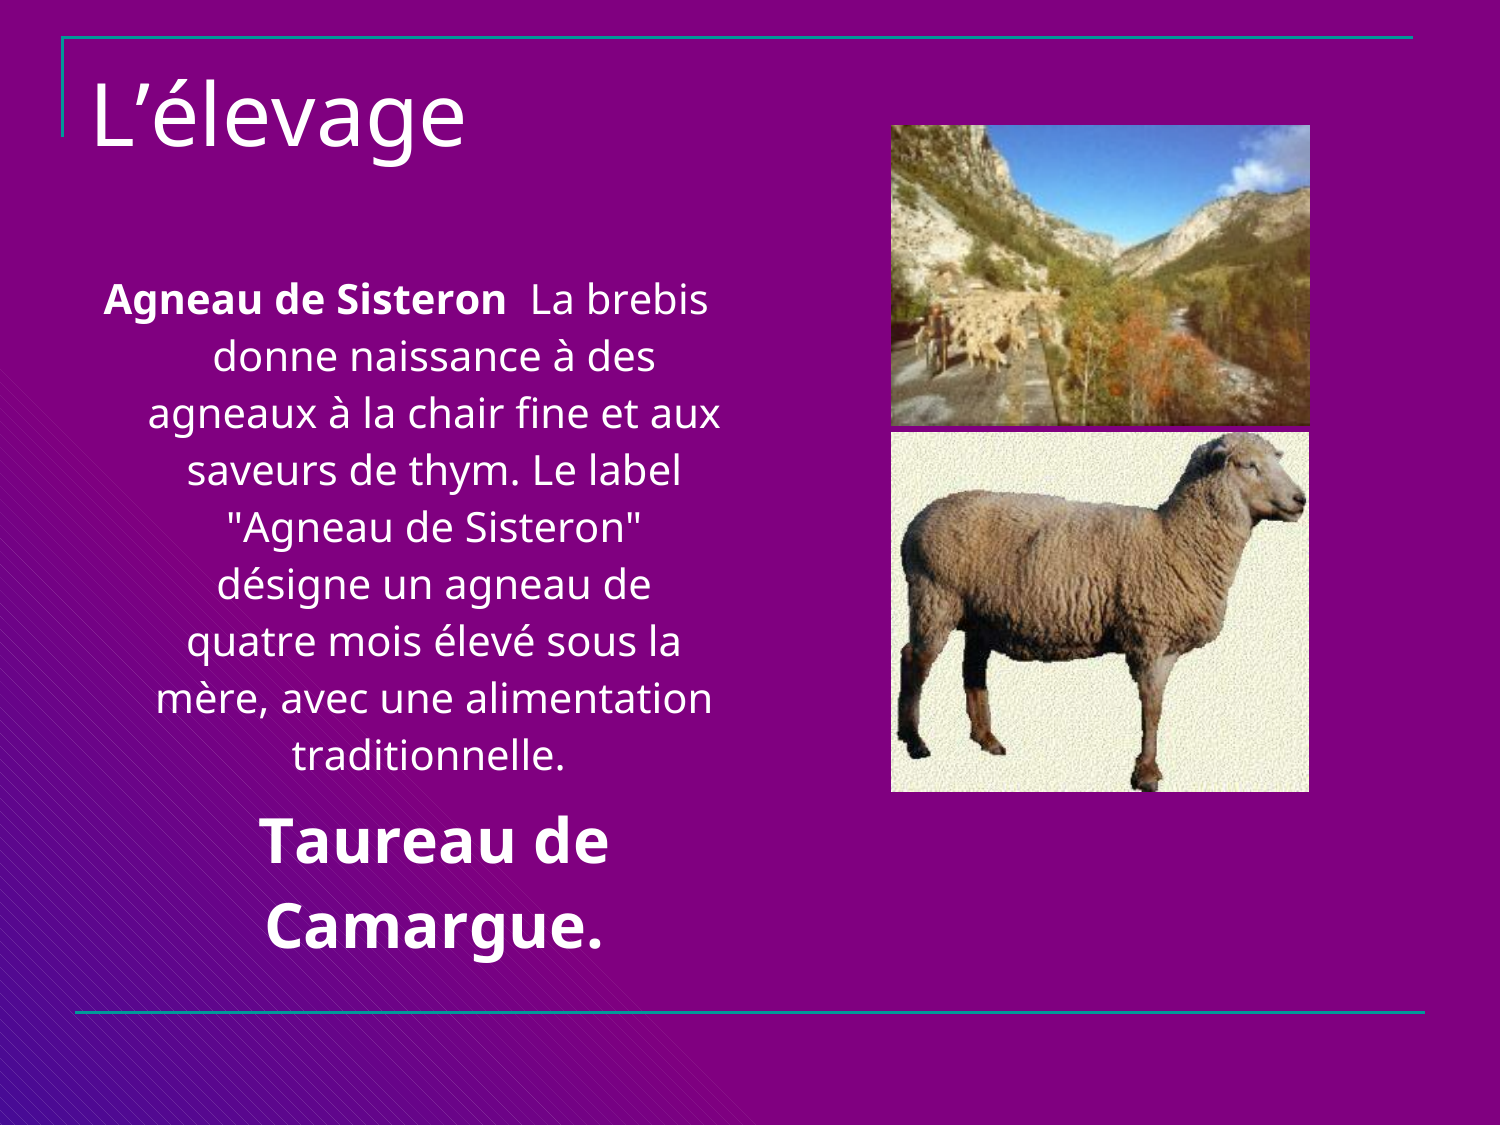

# L’élevage
Agneau de Sisteron  La brebis donne naissance à des agneaux à la chair fine et aux saveurs de thym. Le label "Agneau de Sisteron" désigne un agneau de quatre mois élevé sous la mère, avec une alimentation traditionnelle.
	Taureau de Camargue.